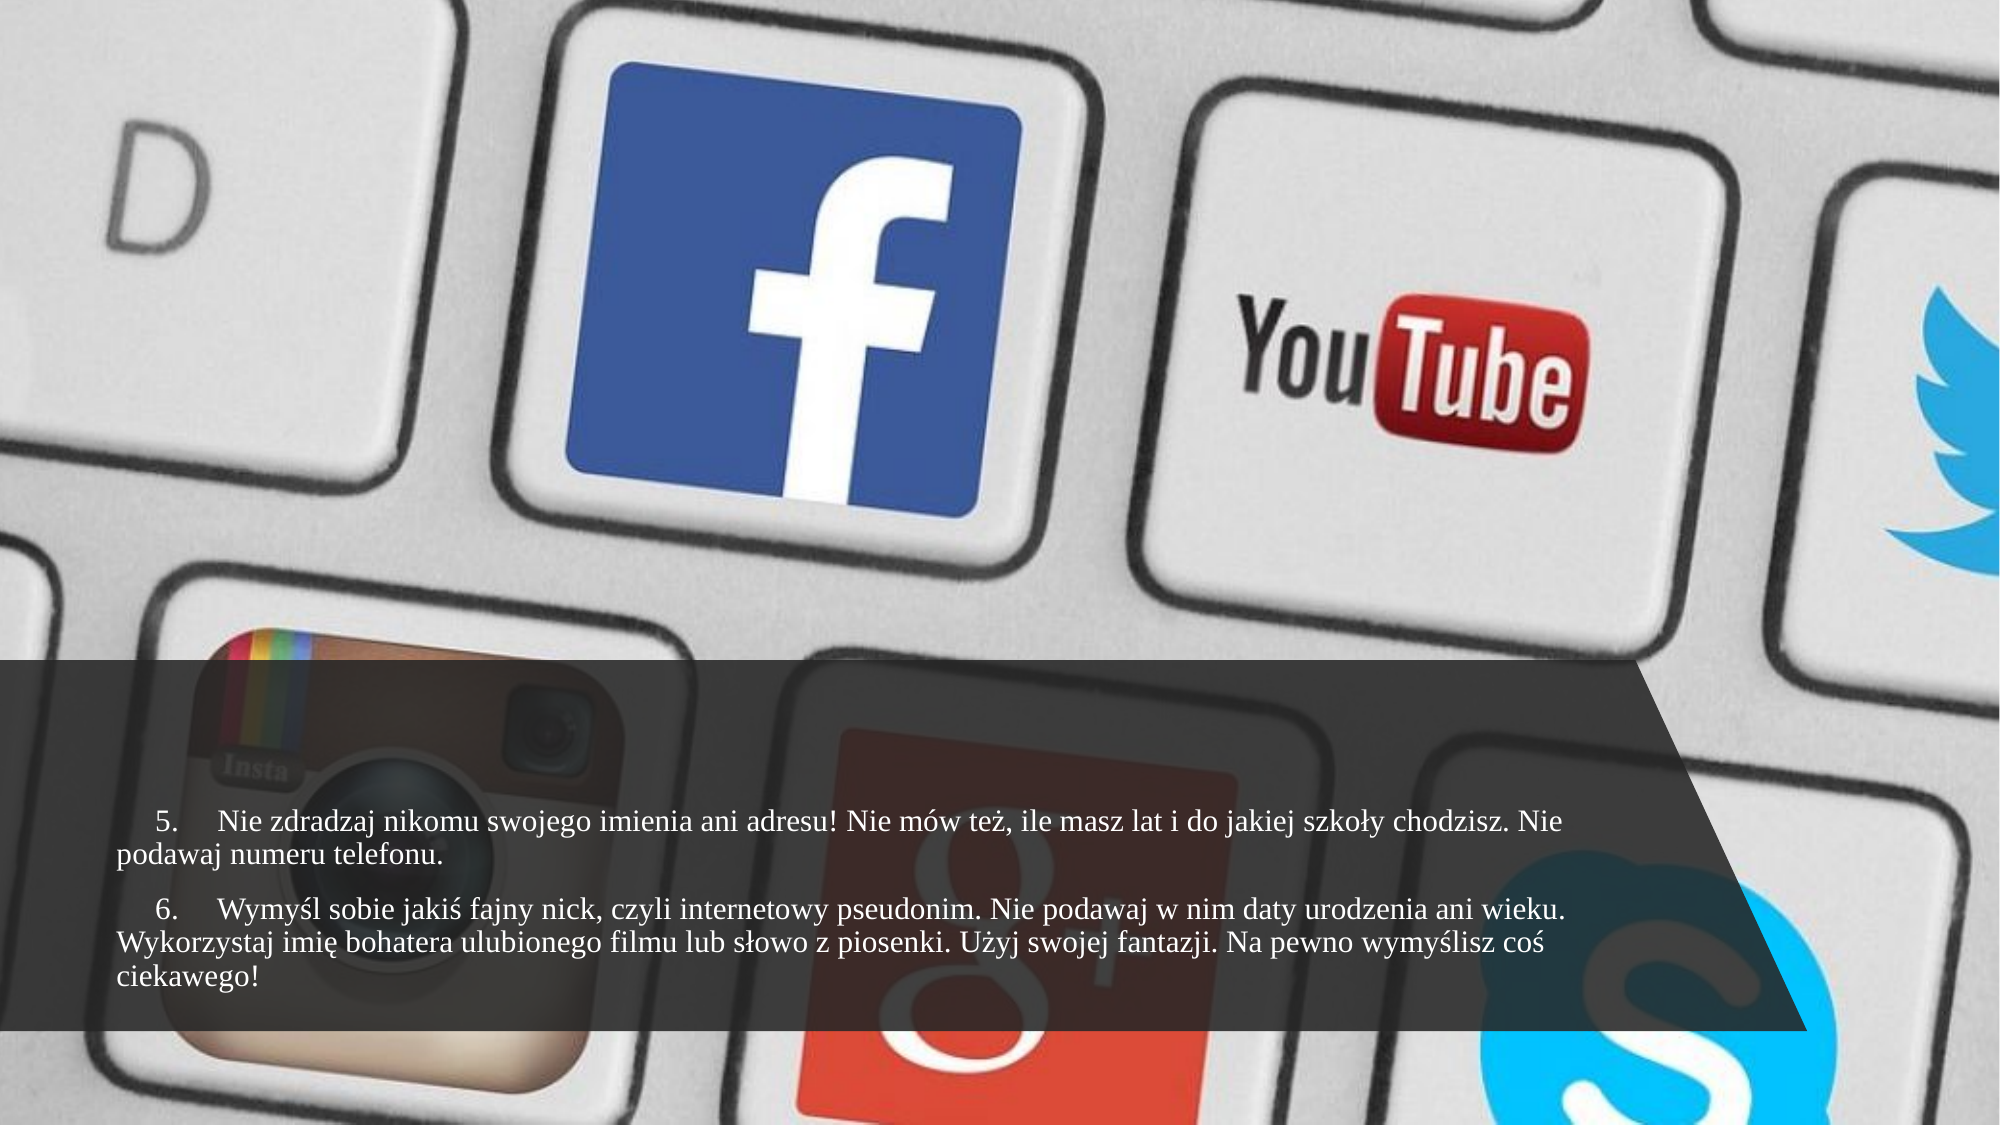

#
 5. Nie zdradzaj nikomu swojego imienia ani adresu! Nie mów też, ile masz lat i do jakiej szkoły chodzisz. Nie podawaj numeru telefonu.
 6. Wymyśl sobie jakiś fajny nick, czyli internetowy pseudonim. Nie podawaj w nim daty urodzenia ani wieku. Wykorzystaj imię bohatera ulubionego filmu lub słowo z piosenki. Użyj swojej fantazji. Na pewno wymyślisz coś ciekawego!